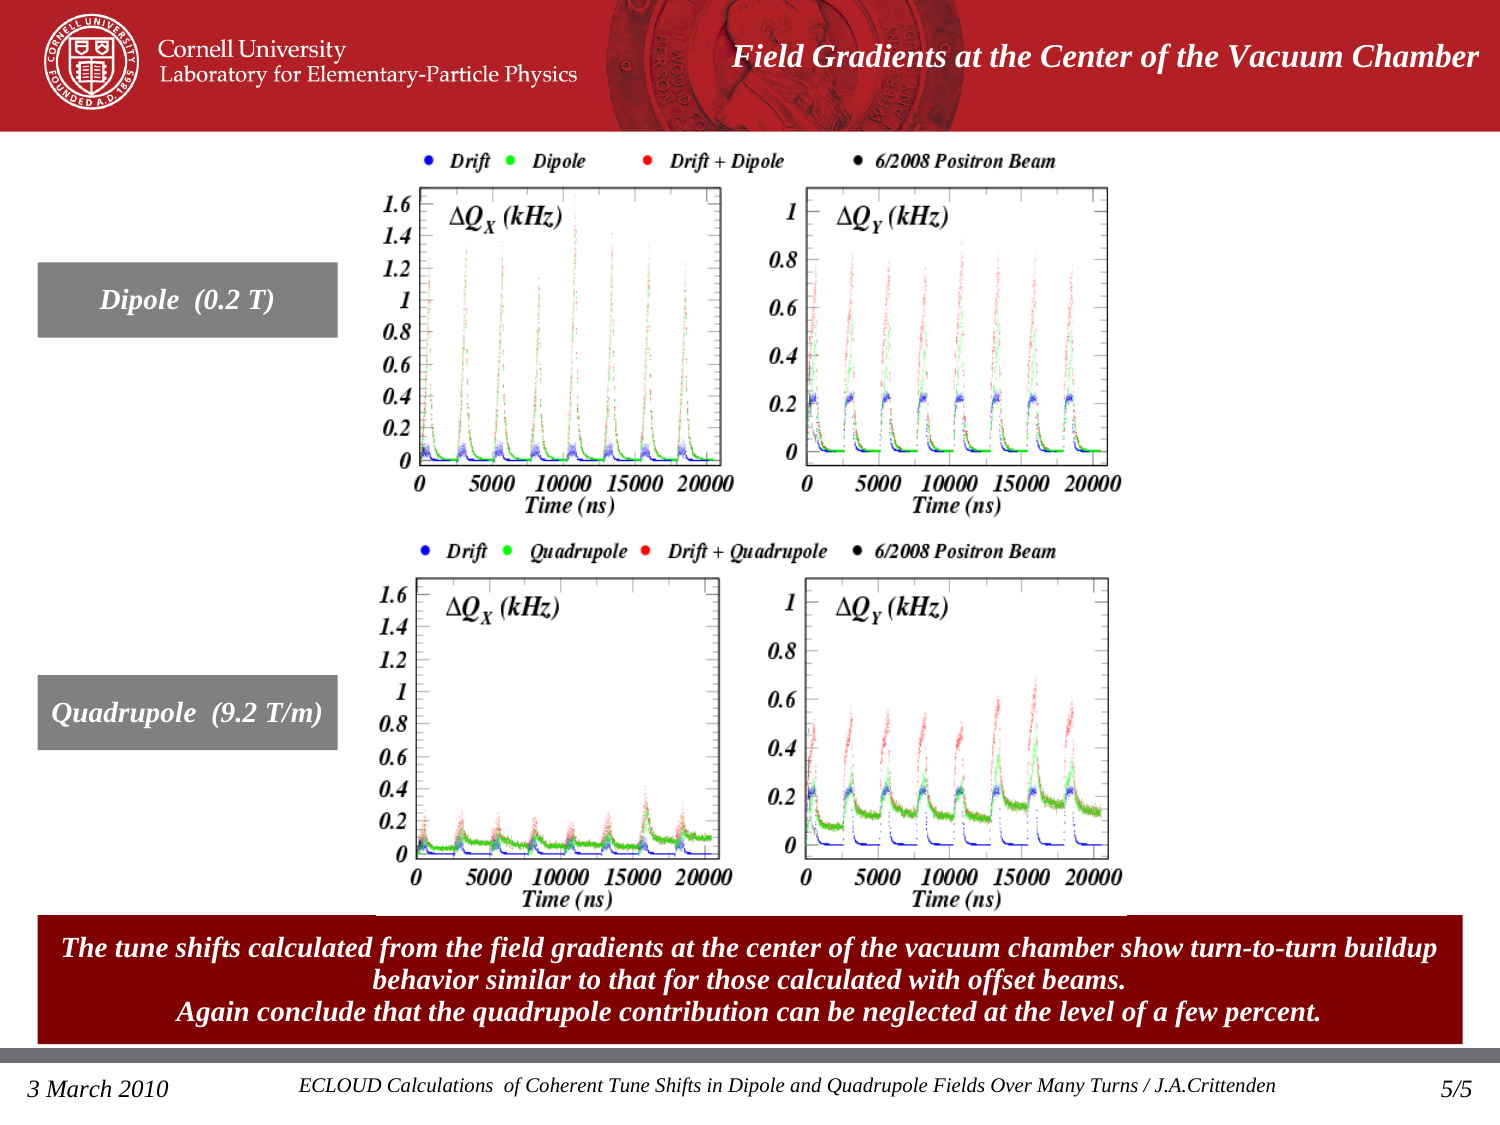

Field Gradients at the Center of the Vacuum Chamber
Dipole (0.2 T)
Quadrupole (9.2 T/m)
The tune shifts calculated from the field gradients at the center of the vacuum chamber show turn-to-turn buildup behavior similar to that for those calculated with offset beams.
Again conclude that the quadrupole contribution can be neglected at the level of a few percent.